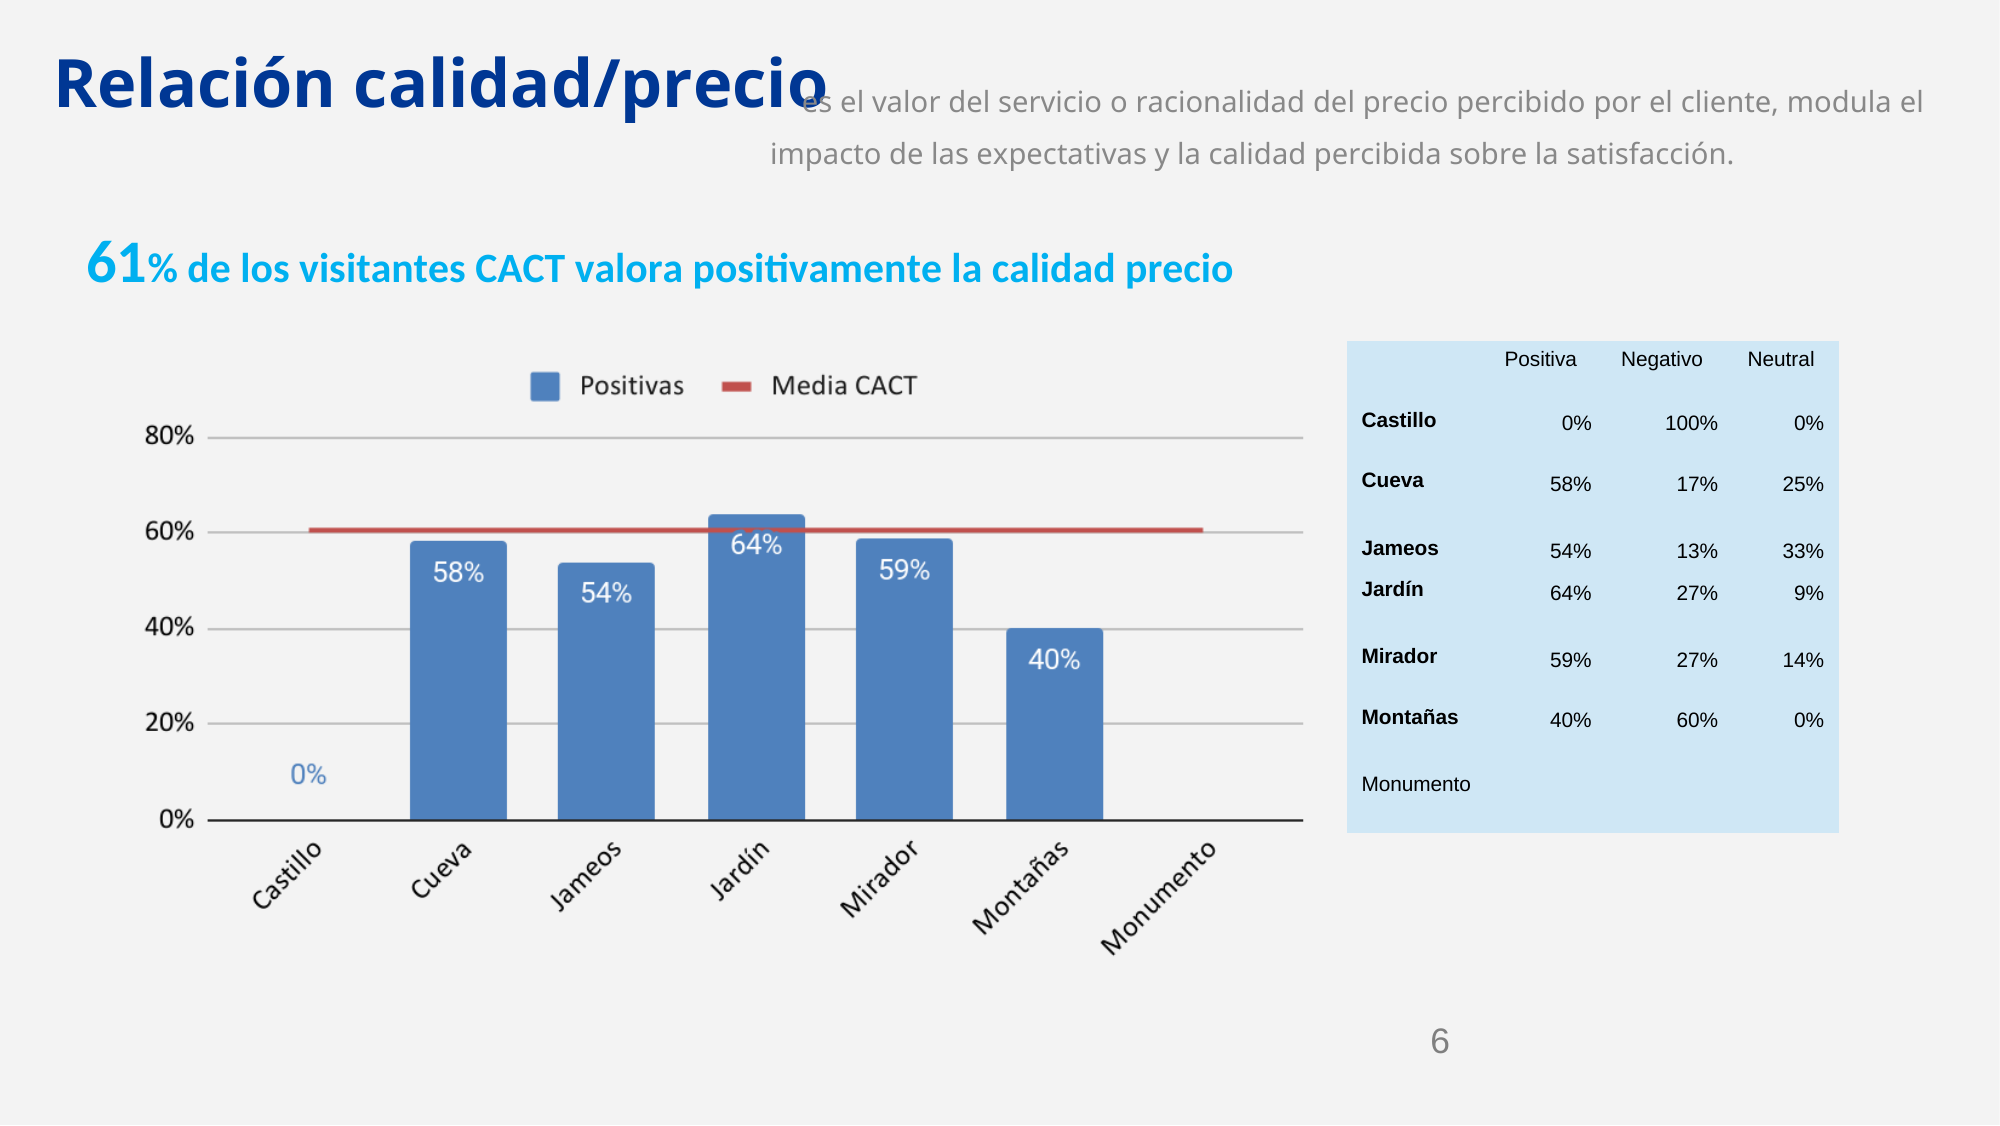

Relación calidad/precio
 es el valor del servicio o racionalidad del precio percibido por el cliente, modula el impacto de las expectativas y la calidad percibida sobre la satisfacción.
61% de los visitantes CACT valora positivamente la calidad precio
| | Positiva | Negativo | Neutral |
| --- | --- | --- | --- |
| Castillo | 0% | 100% | 0% |
| Cueva | 58% | 17% | 25% |
| Jameos | 54% | 13% | 33% |
| Jardín | 64% | 27% | 9% |
| Mirador | 59% | 27% | 14% |
| Montañas | 40% | 60% | 0% |
| Monumento | | | |